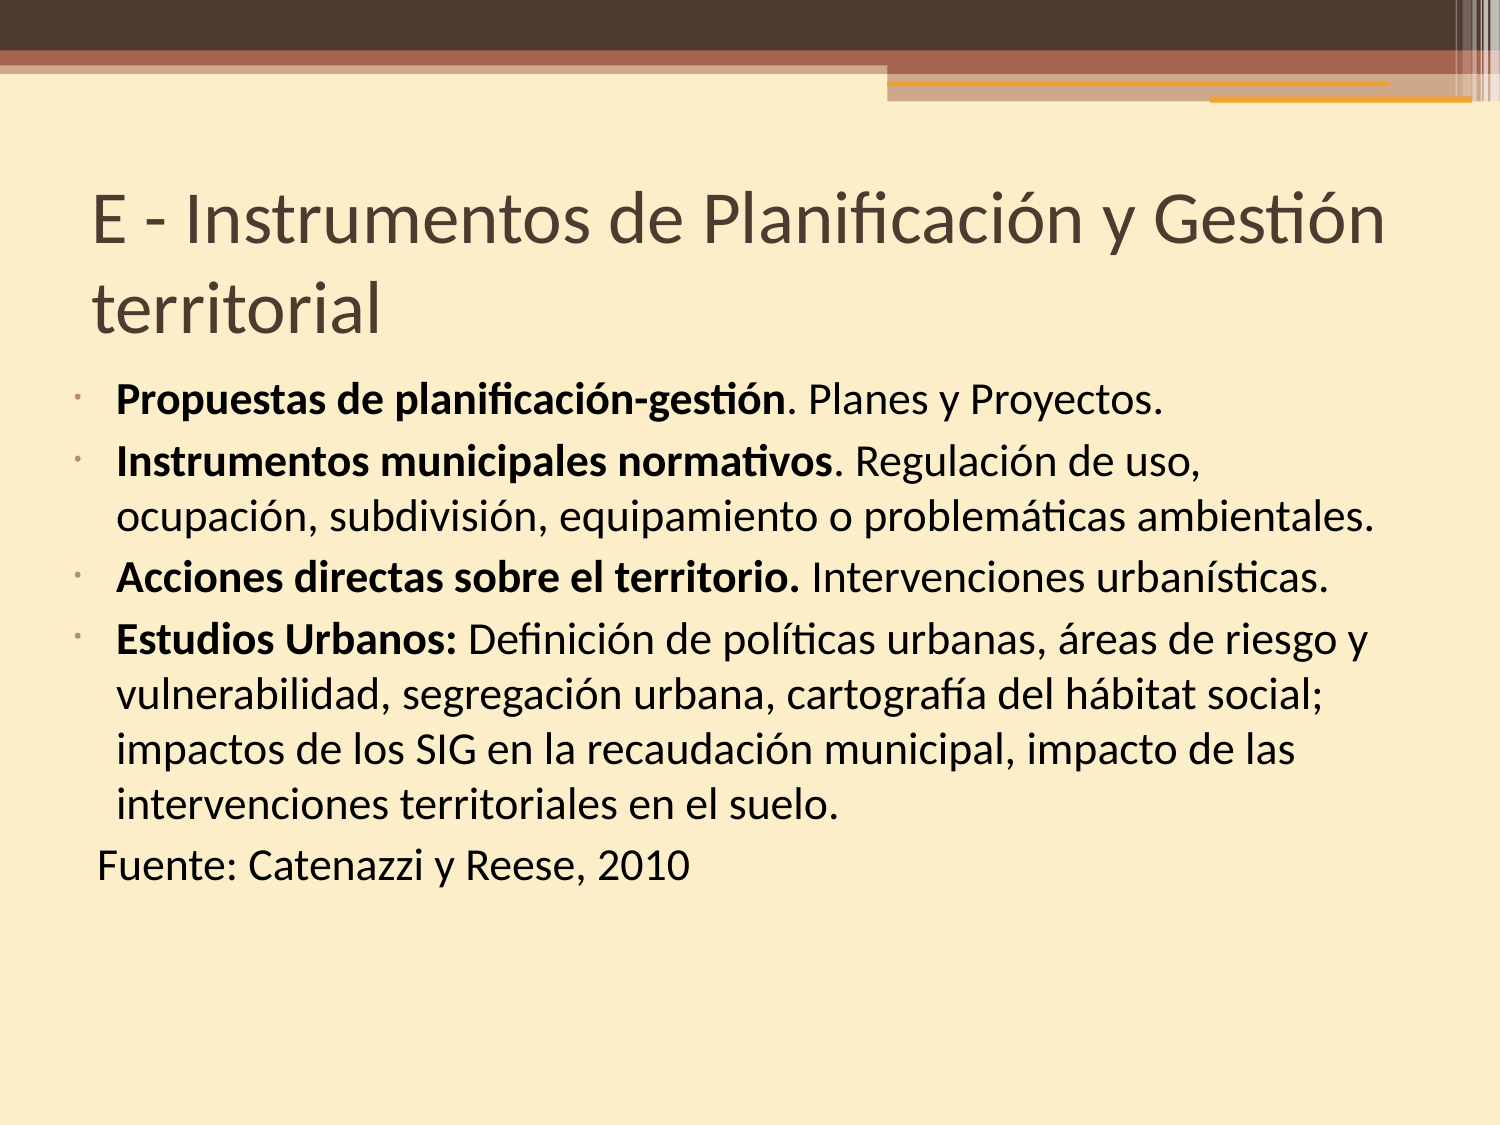

# E - Instrumentos de Planificación y Gestión territorial
Propuestas de planificación-gestión. Planes y Proyectos.
Instrumentos municipales normativos. Regulación de uso, ocupación, subdivisión, equipamiento o problemáticas ambientales.
Acciones directas sobre el territorio. Intervenciones urbanísticas.
Estudios Urbanos: Definición de políticas urbanas, áreas de riesgo y vulnerabilidad, segregación urbana, cartografía del hábitat social; impactos de los SIG en la recaudación municipal, impacto de las intervenciones territoriales en el suelo.
 Fuente: Catenazzi y Reese, 2010